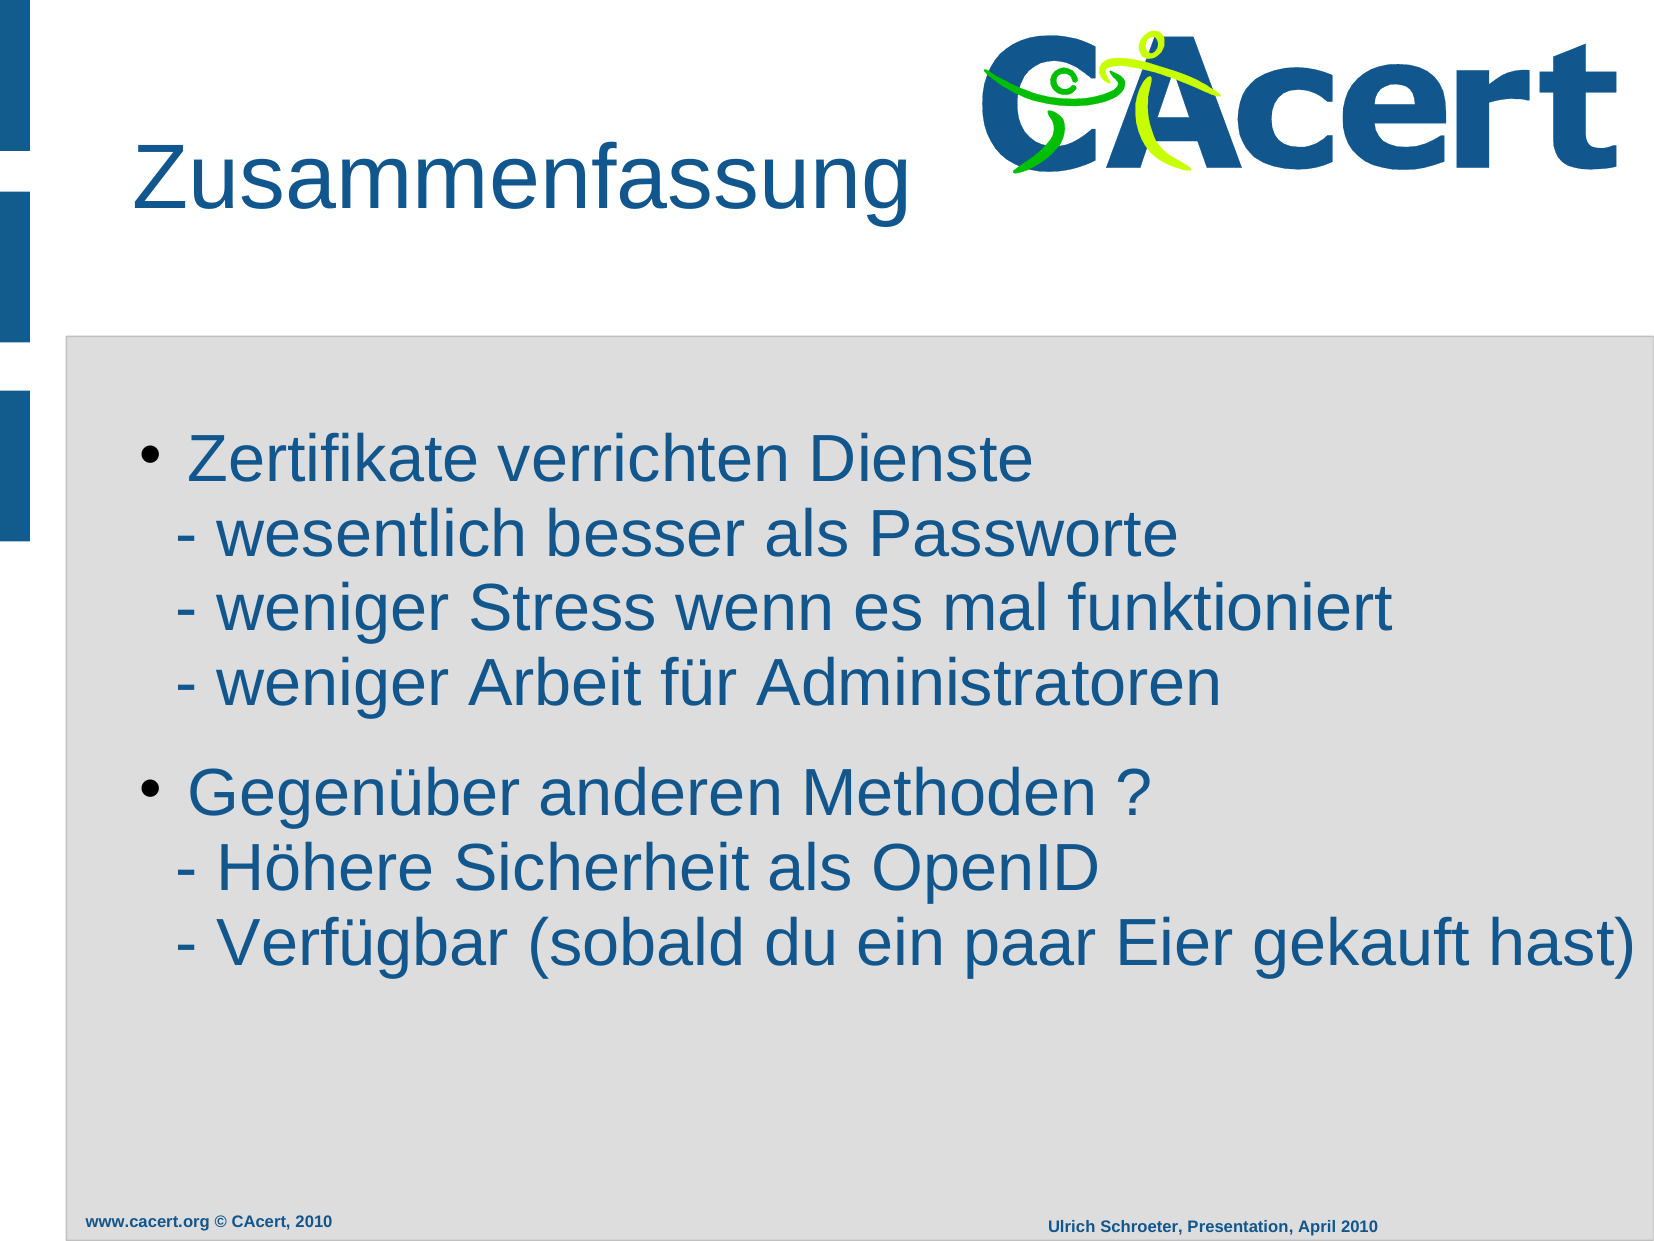

Zusammenfassung
 Zertifikate verrichten Dienste
 - wesentlich besser als Passworte
 - weniger Stress wenn es mal funktioniert
 - weniger Arbeit für Administratoren
 Gegenüber anderen Methoden ?
 - Höhere Sicherheit als OpenID
 - Verfügbar (sobald du ein paar Eier gekauft hast)